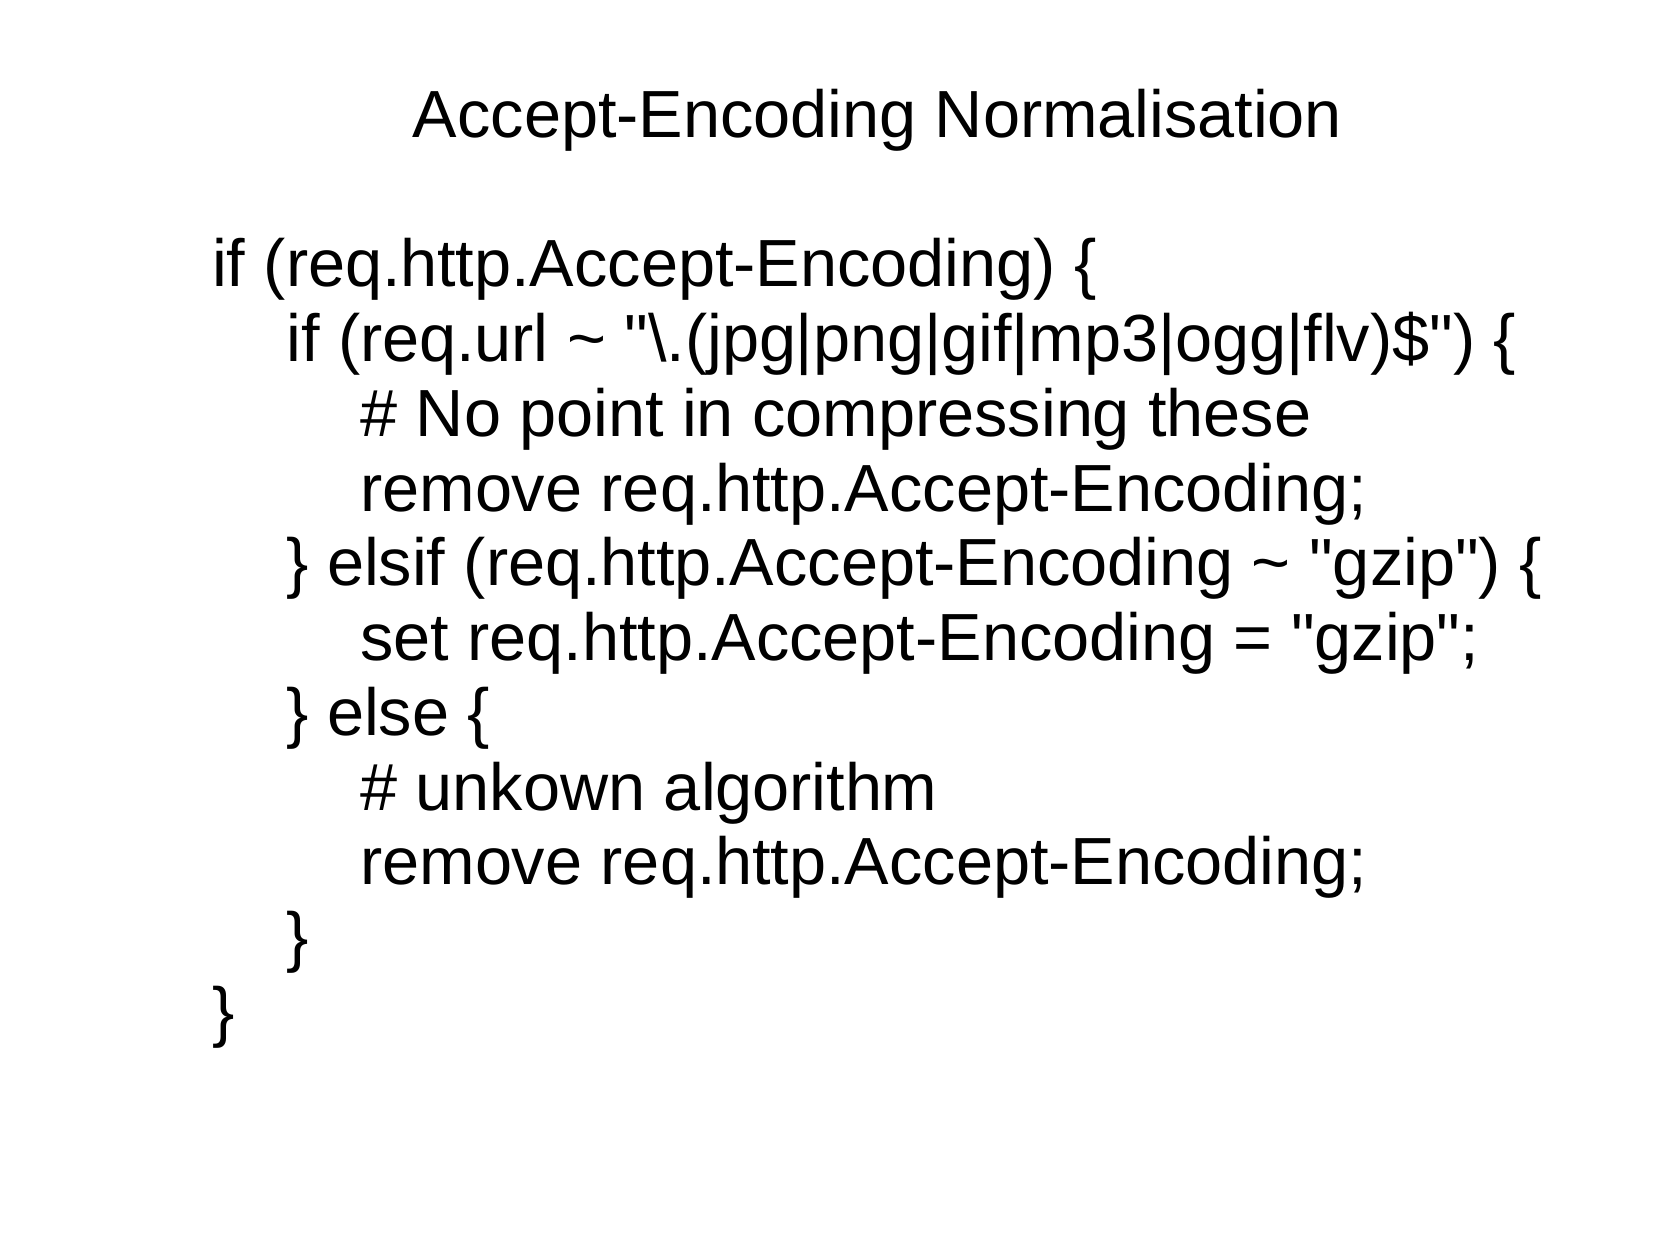

Accept-Encoding Normalisation
if (req.http.Accept-Encoding) {
 if (req.url ~ "\.(jpg|png|gif|mp3|ogg|flv)$") {
 # No point in compressing these
 remove req.http.Accept-Encoding;
 } elsif (req.http.Accept-Encoding ~ "gzip") {
 set req.http.Accept-Encoding = "gzip";
 } else {
 # unkown algorithm
 remove req.http.Accept-Encoding;
 }
}